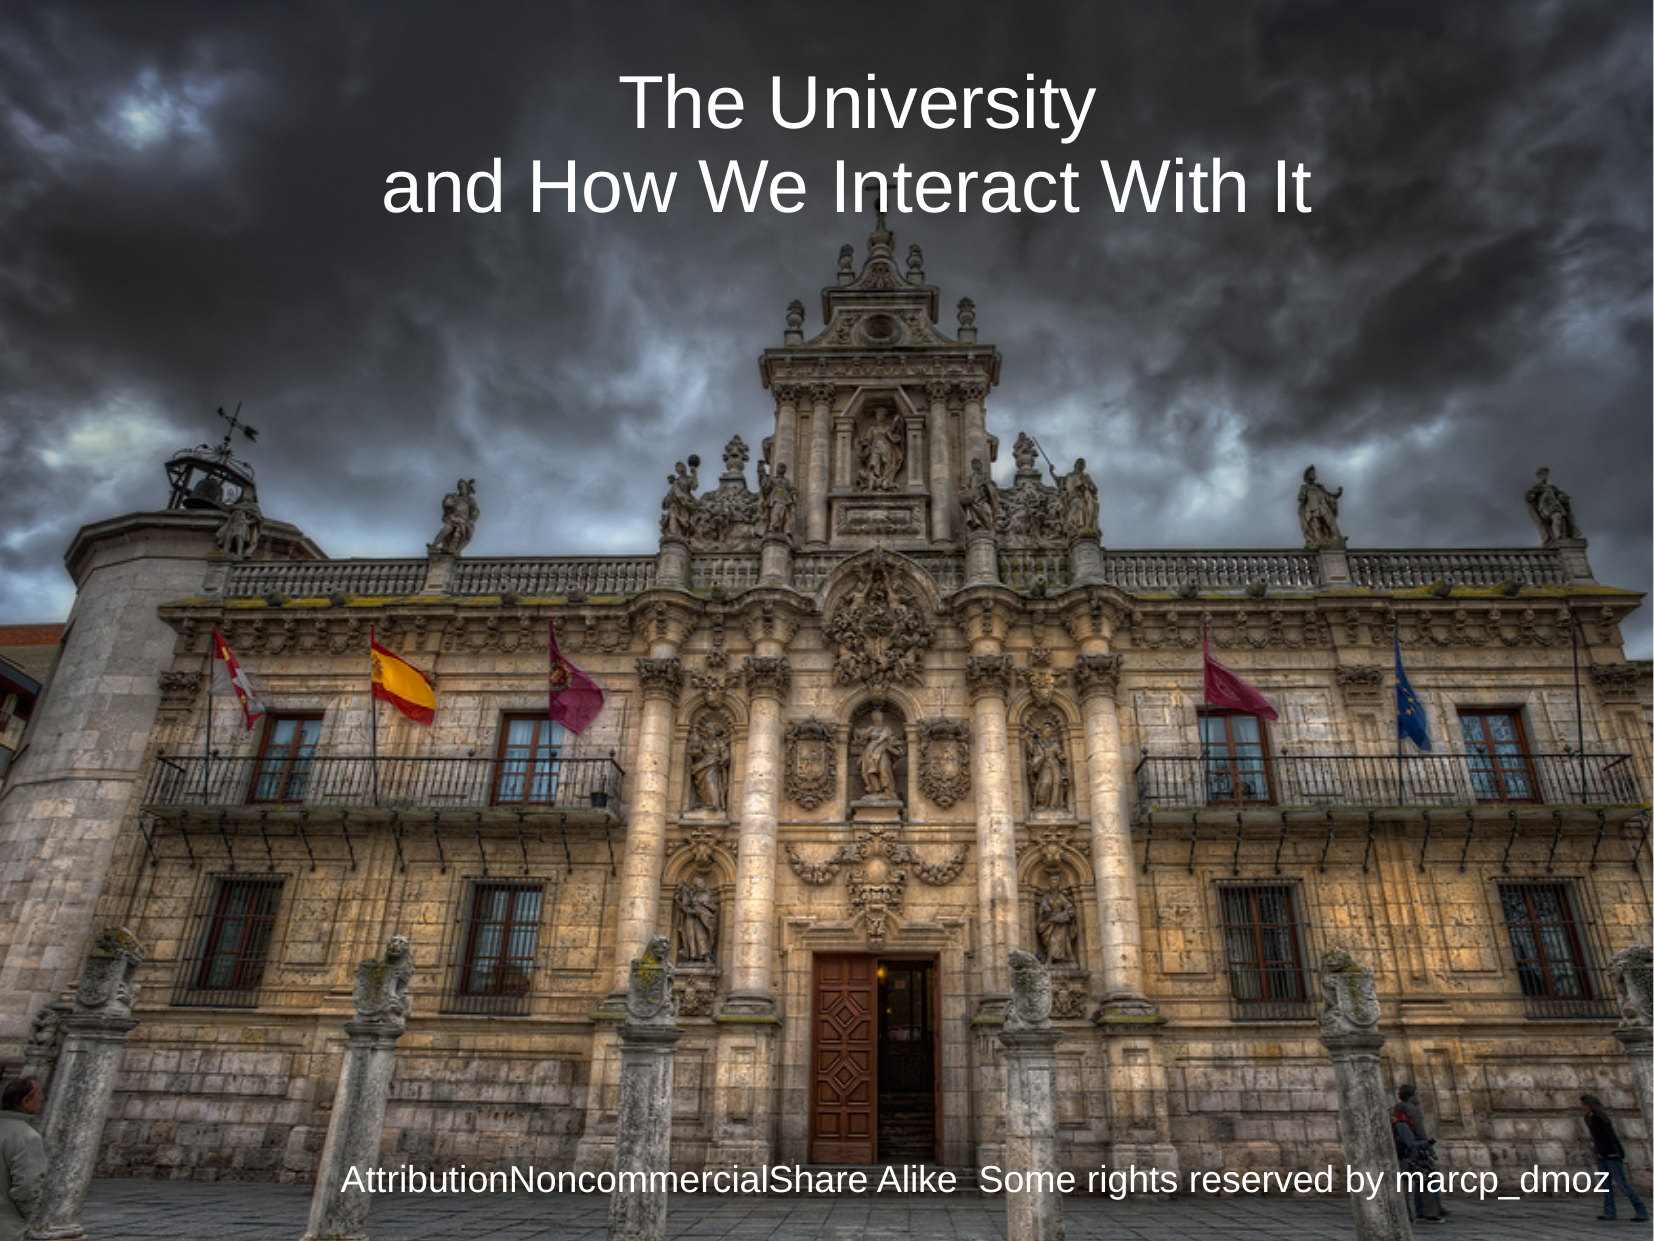

The University
and How We Interact With It
 	 AttributionNoncommercialShare Alike Some rights reserved by marcp_dmoz